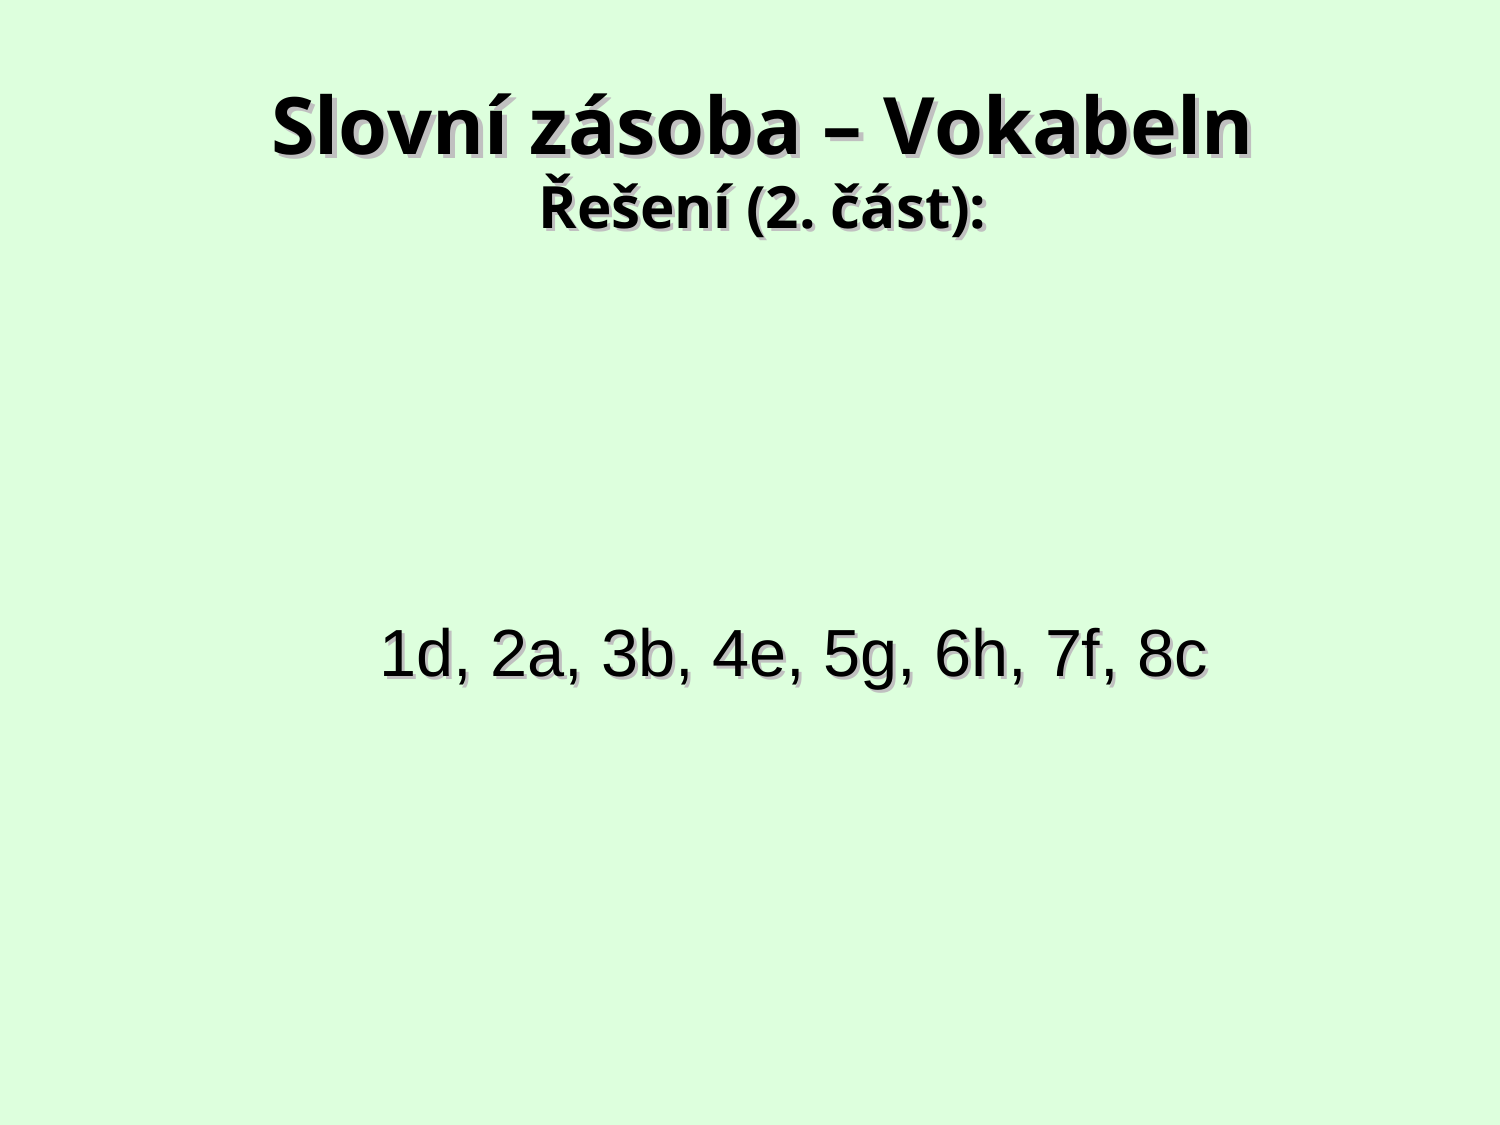

# Slovní zásoba – Vokabeln Řešení (2. část):
1d, 2a, 3b, 4e, 5g, 6h, 7f, 8c